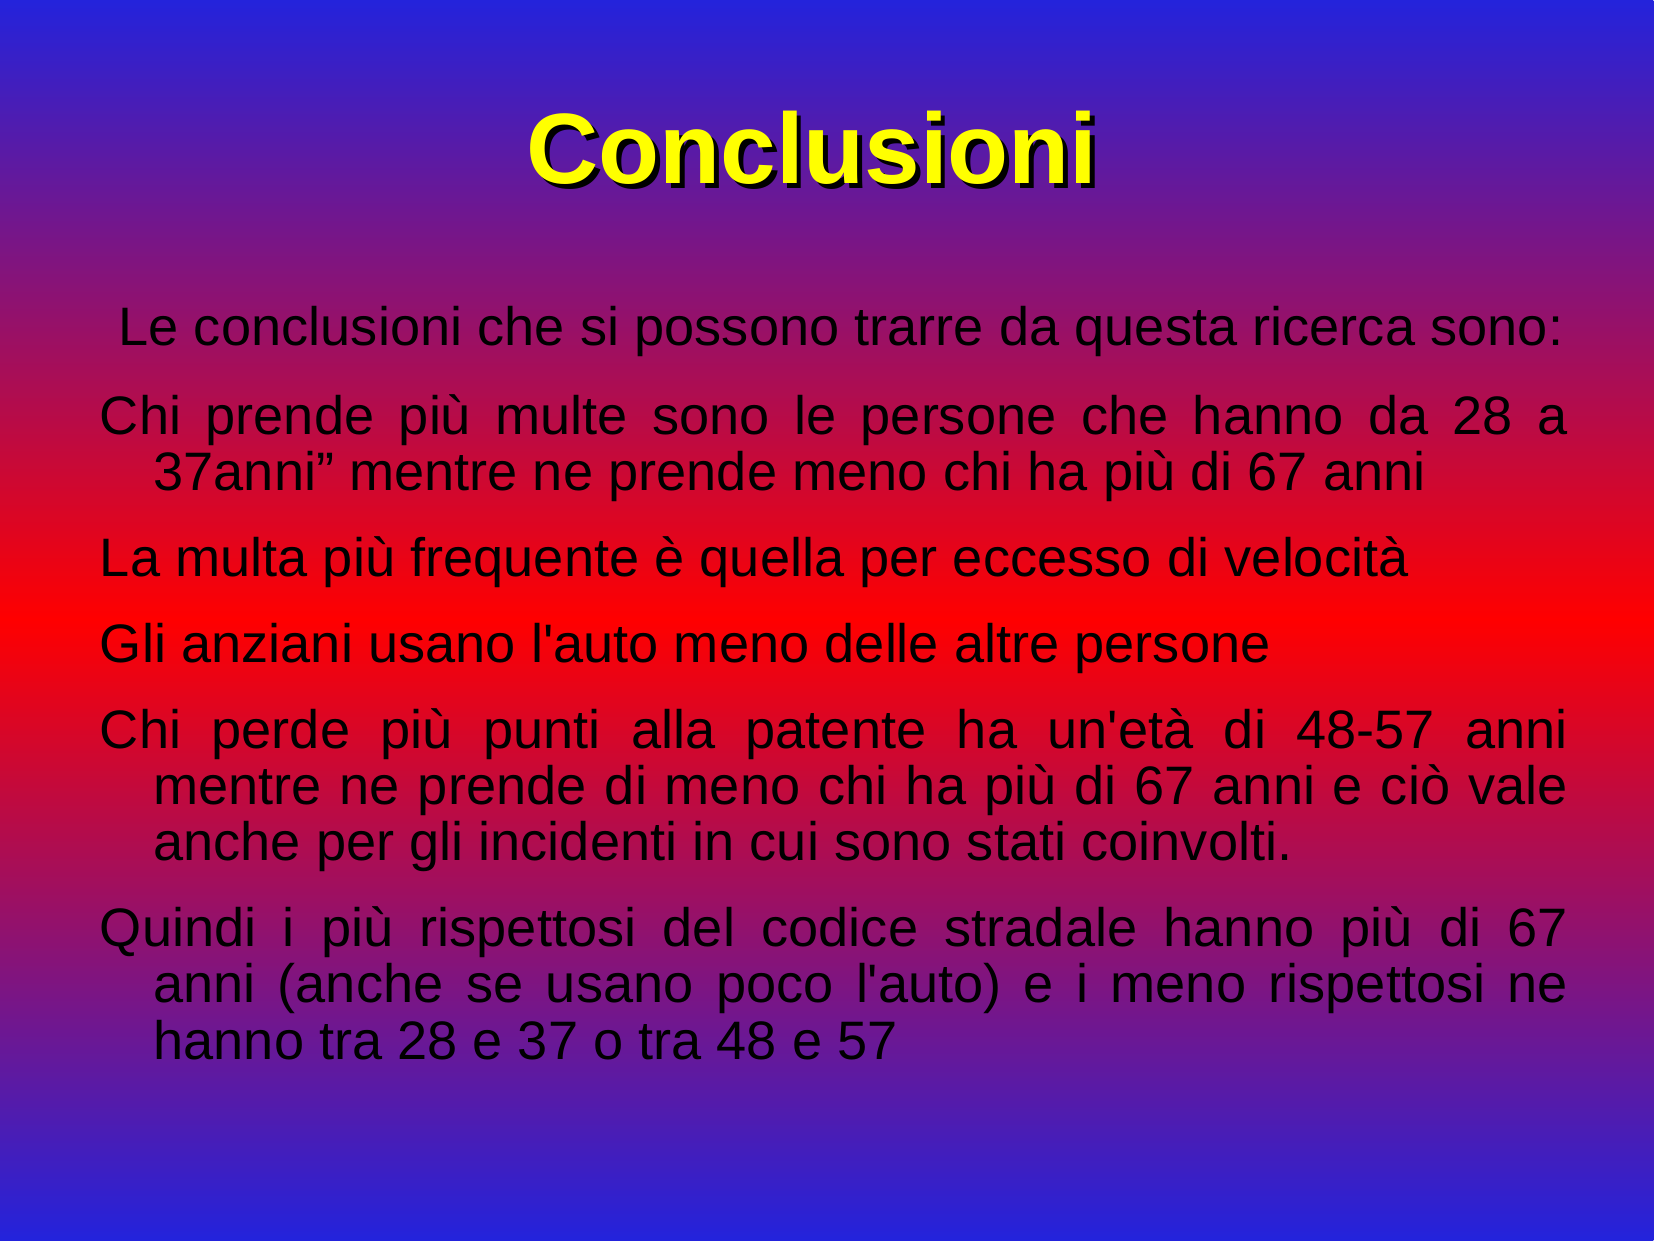

# Conclusioni
 Le conclusioni che si possono trarre da questa ricerca sono:
Chi prende più multe sono le persone che hanno da 28 a 37anni” mentre ne prende meno chi ha più di 67 anni
La multa più frequente è quella per eccesso di velocità
Gli anziani usano l'auto meno delle altre persone
Chi perde più punti alla patente ha un'età di 48-57 anni mentre ne prende di meno chi ha più di 67 anni e ciò vale anche per gli incidenti in cui sono stati coinvolti.
Quindi i più rispettosi del codice stradale hanno più di 67 anni (anche se usano poco l'auto) e i meno rispettosi ne hanno tra 28 e 37 o tra 48 e 57